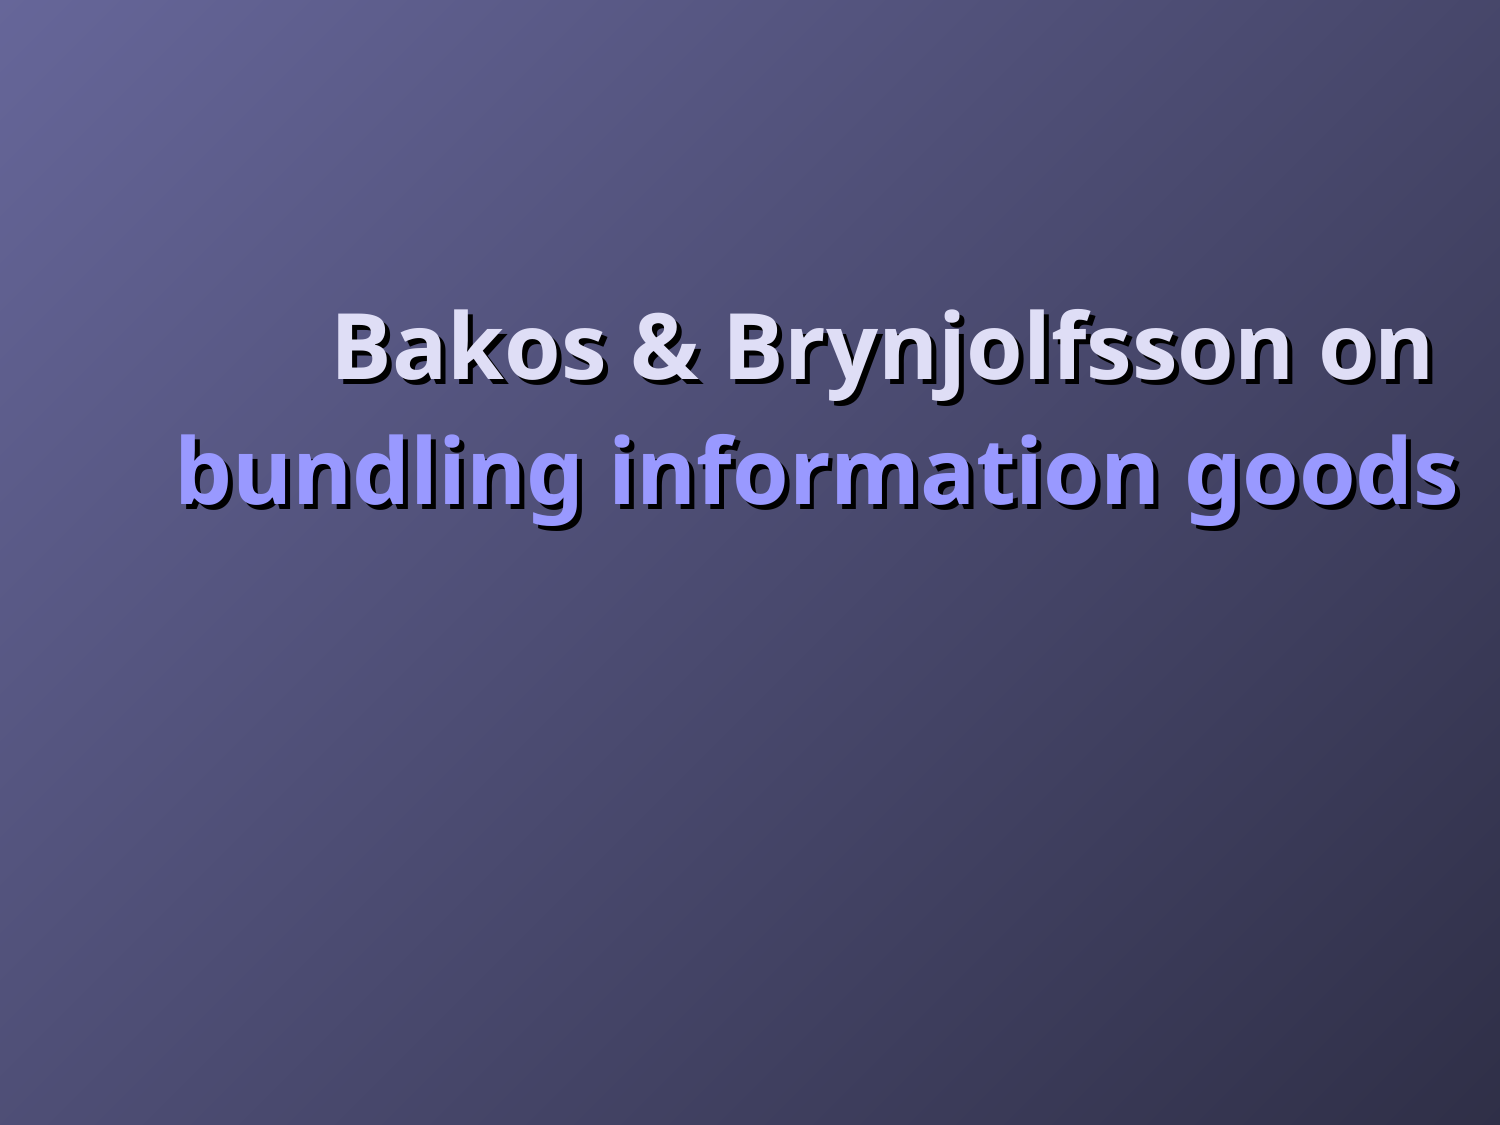

# Bakos & Brynjolfsson on bundling information goods